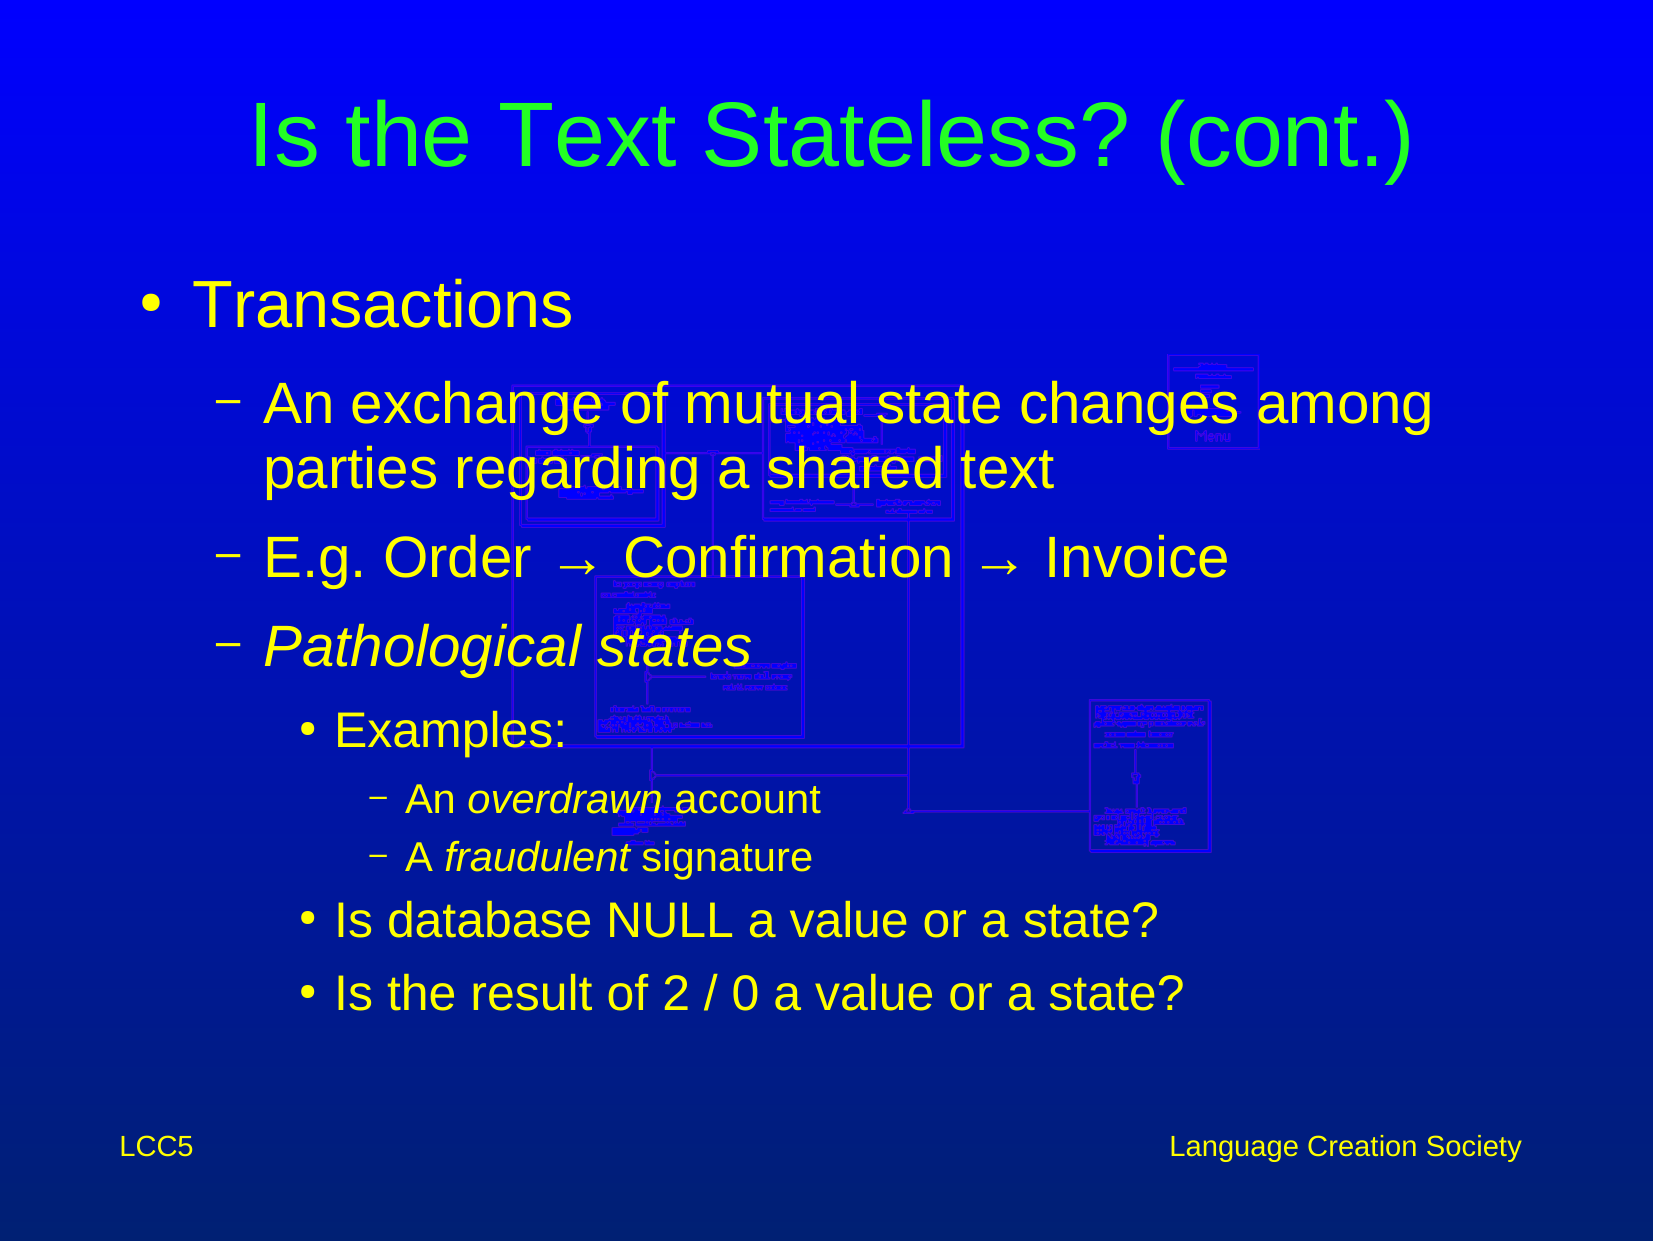

# Is the Text Stateless? (cont.)
Transactions
An exchange of mutual state changes among parties regarding a shared text
E.g. Order → Confirmation → Invoice
Pathological states
Examples:
An overdrawn account
A fraudulent signature
Is database NULL a value or a state?
Is the result of 2 / 0 a value or a state?